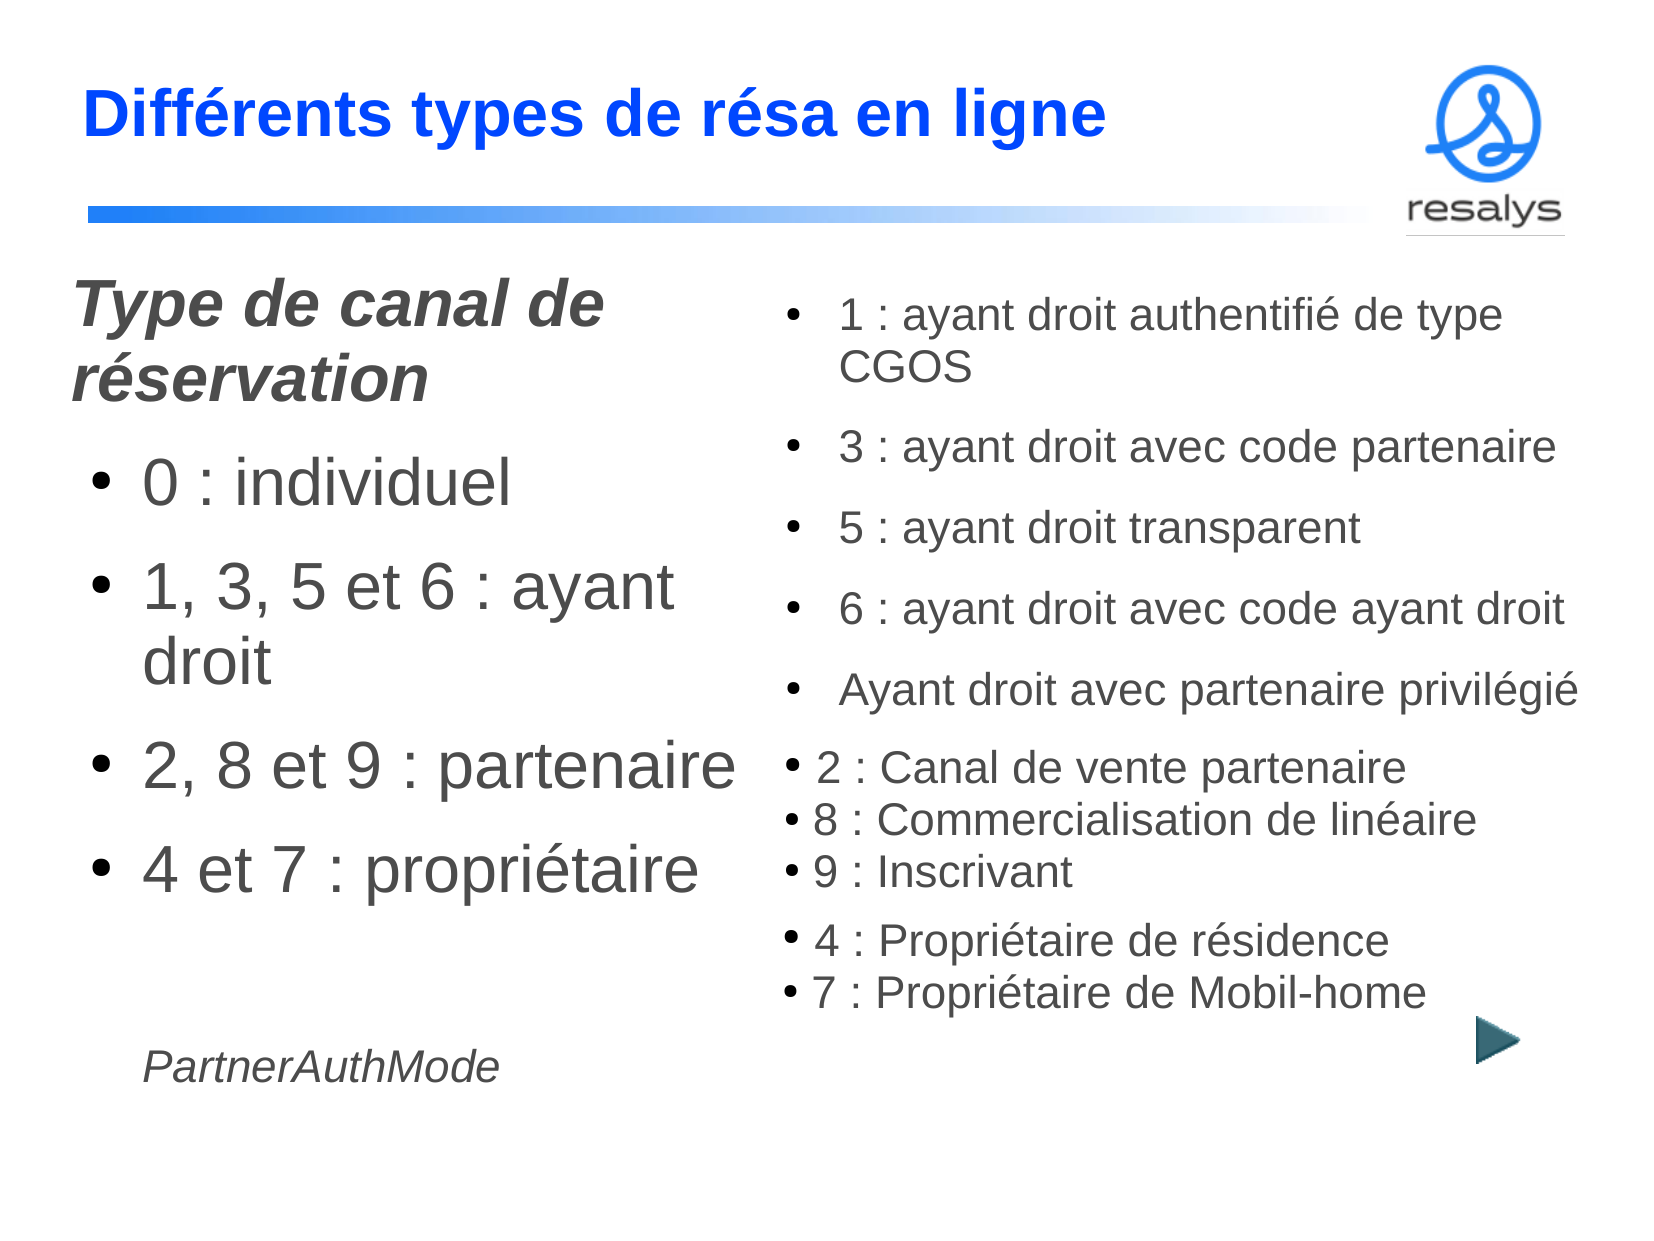

Différents types de résa en ligne
Type de canal de réservation
0 : individuel
1, 3, 5 et 6 : ayant droit
2, 8 et 9 : partenaire
4 et 7 : propriétaire
PartnerAuthMode
# 1 : ayant droit authentifié de type CGOS
3 : ayant droit avec code partenaire
5 : ayant droit transparent
6 : ayant droit avec code ayant droit
Ayant droit avec partenaire privilégié
 2 : Canal de vente partenaire
 8 : Commercialisation de linéaire
 9 : Inscrivant
 4 : Propriétaire de résidence
 7 : Propriétaire de Mobil-home